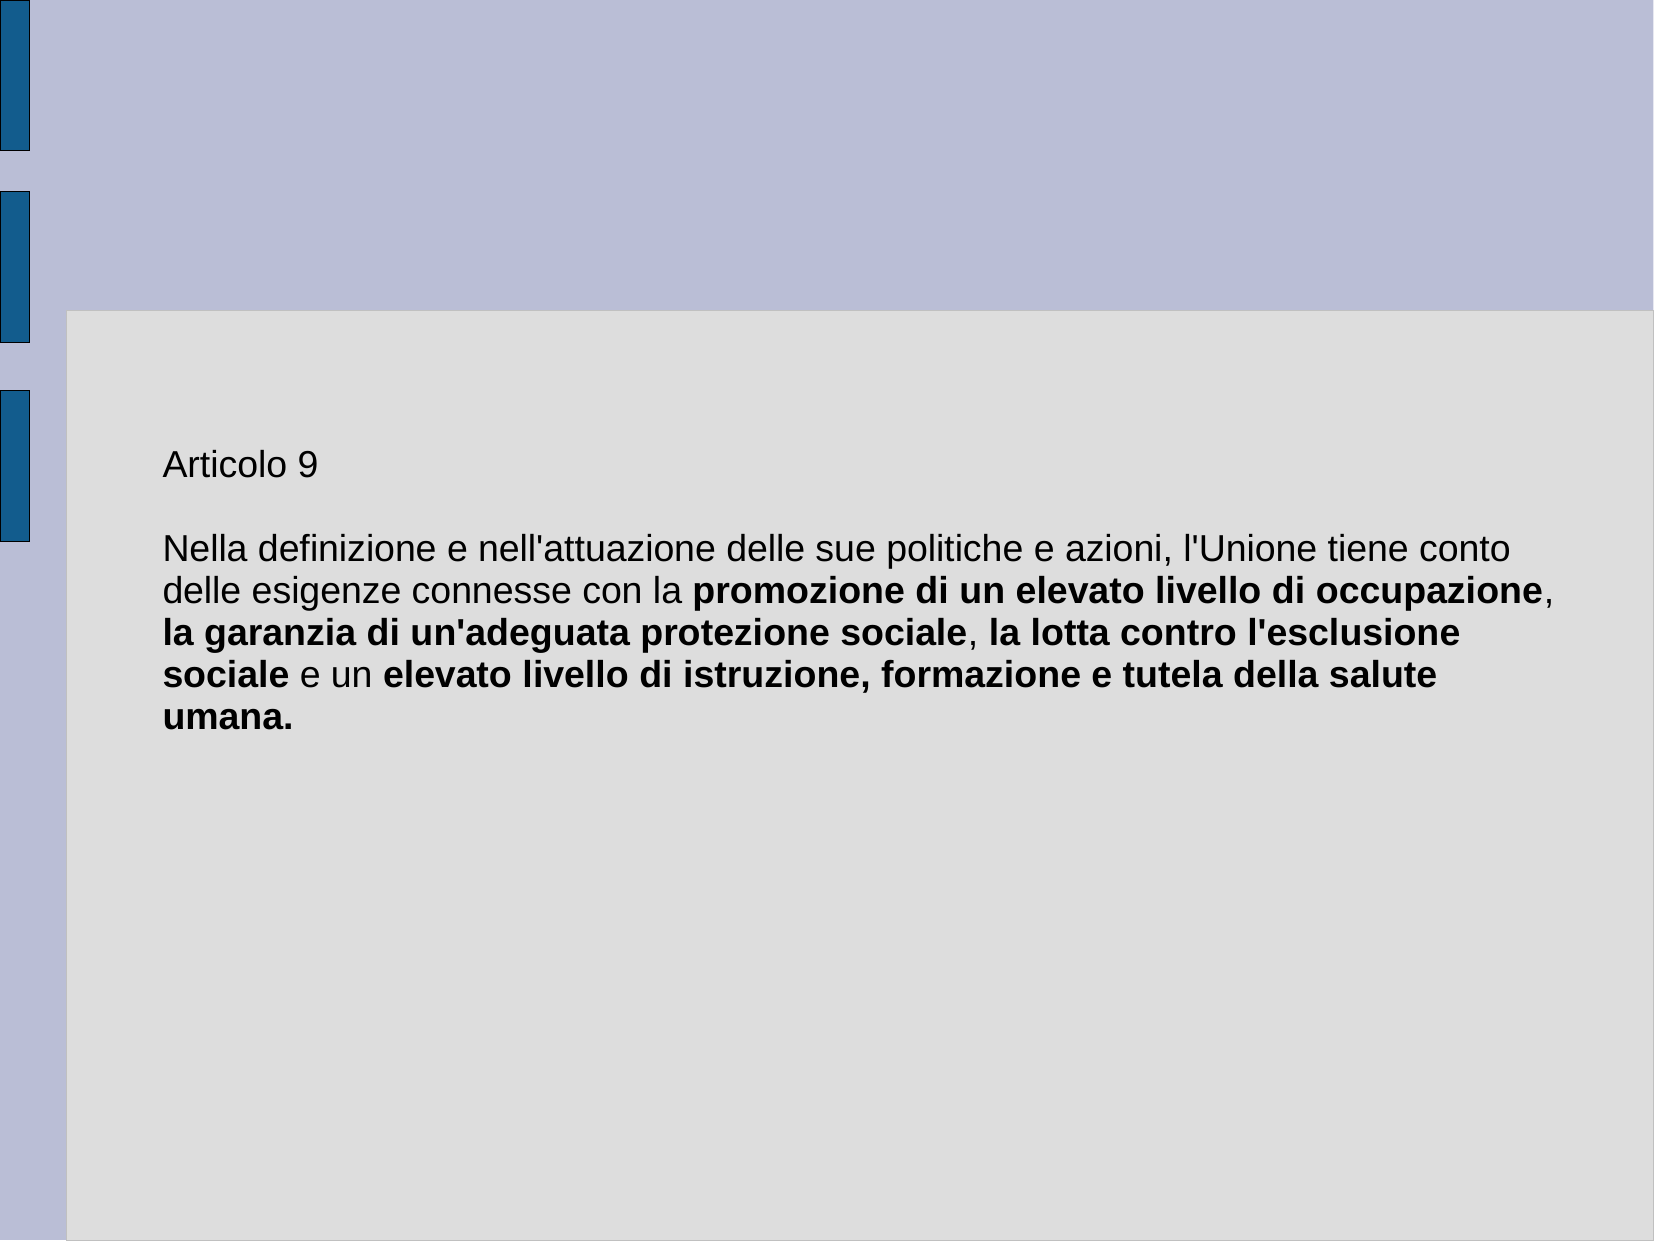

Articolo 9
Nella definizione e nell'attuazione delle sue politiche e azioni, l'Unione tiene conto delle esigenze connesse con la promozione di un elevato livello di occupazione, la garanzia di un'adeguata protezione sociale, la lotta contro l'esclusione sociale e un elevato livello di istruzione, formazione e tutela della salute umana.